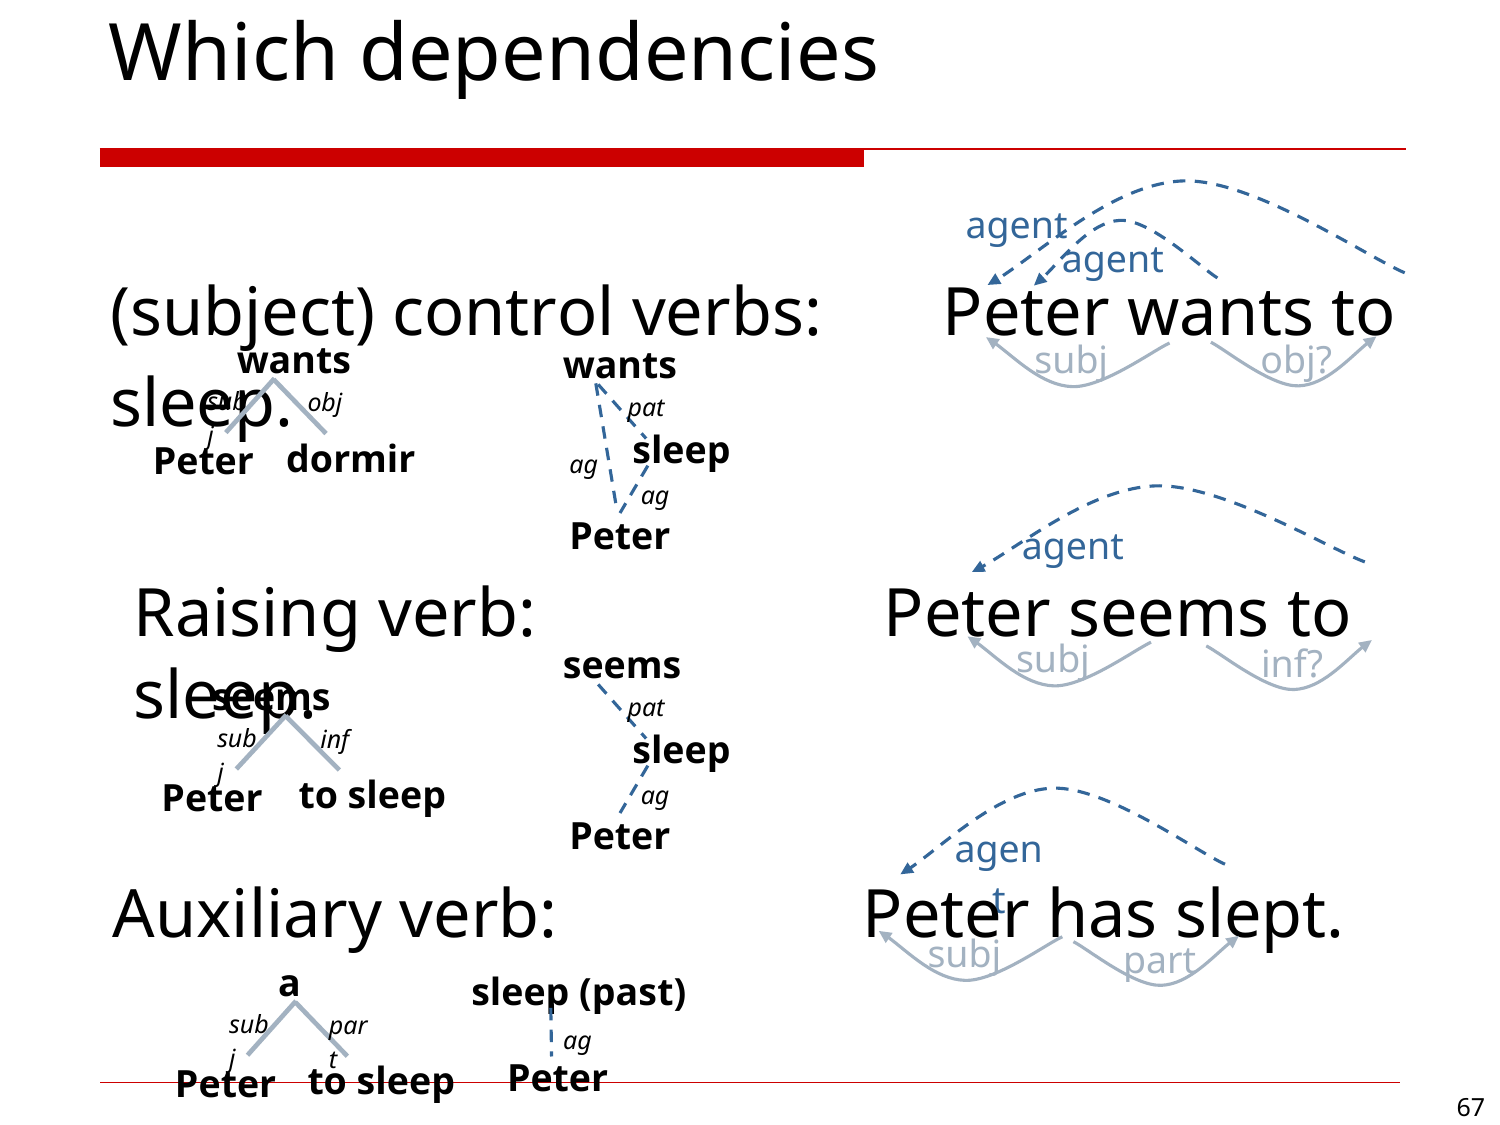

# Which dependencies
agent
agent
(subject) control verbs: Peter wants to sleep.
Raising verb: 			Peter seems to sleep.
Auxiliary verb: 		Peter has slept.
subj
obj?
wants
subj
obj
dormir
Peter
wants
pat
sleep
ag
ag
Peter
agent
subj
inf?
seems
pat
sleep
ag
Peter
seems
subj
inf
to sleep
Peter
agent
subj
part
 a
subj
part
to sleep
Peter
sleep (past)
ag
Peter
67